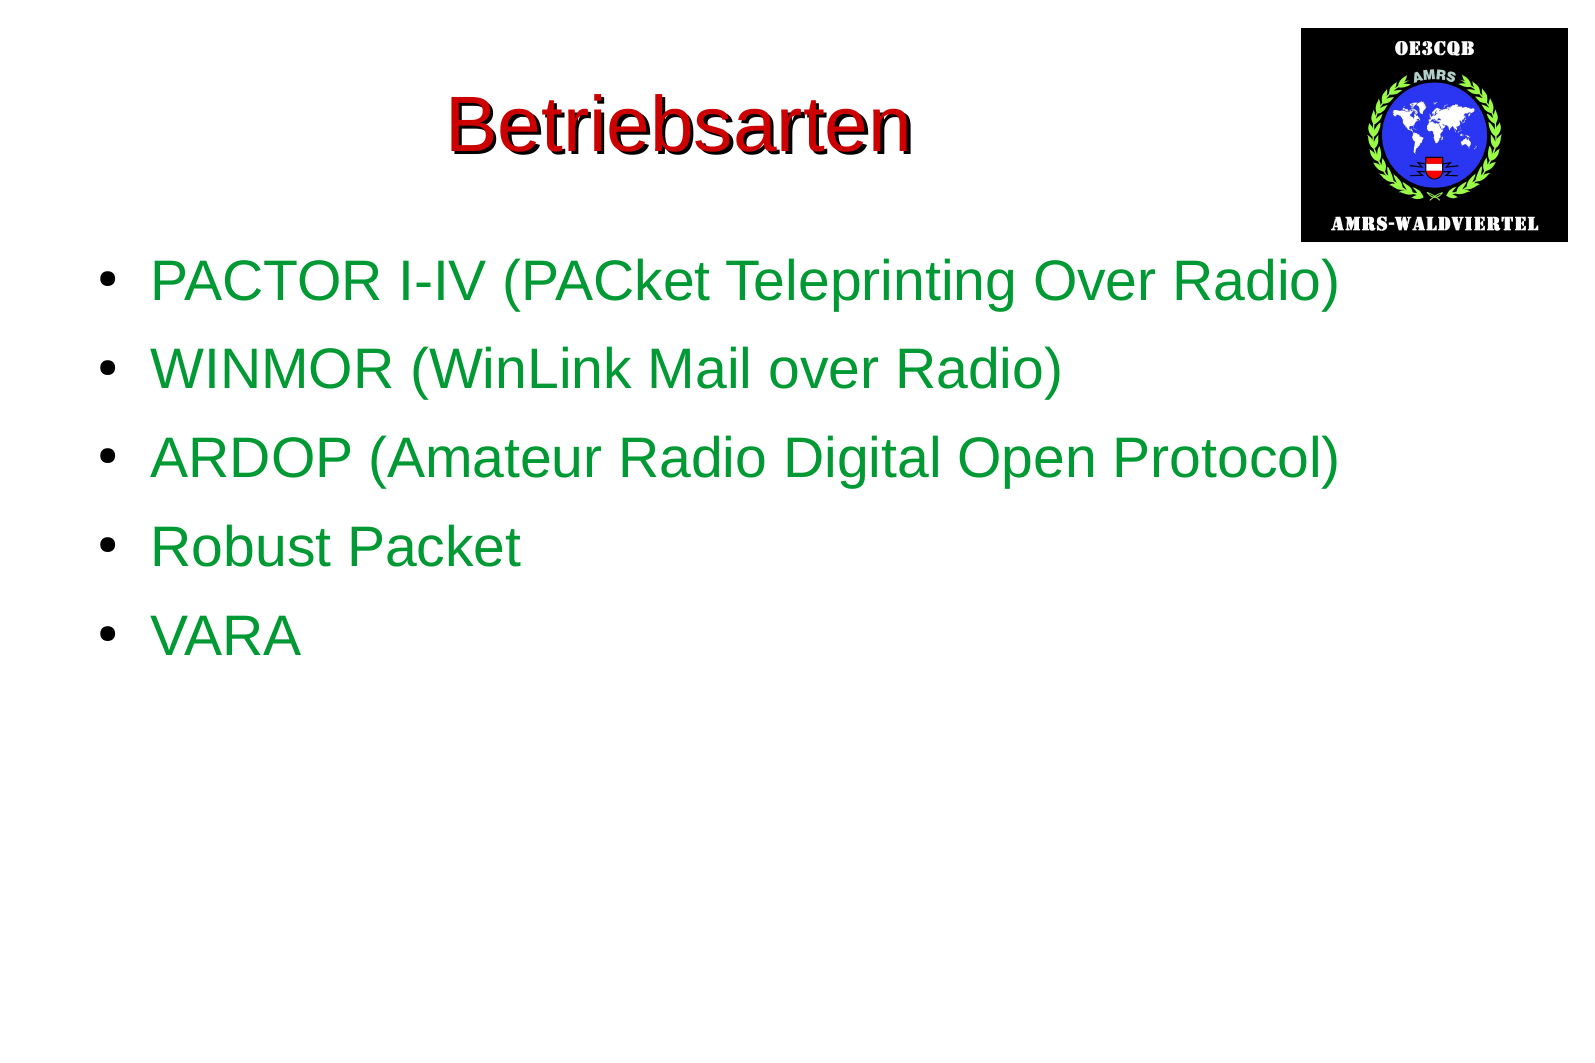

# Betriebsarten
PACTOR I-IV (PACket Teleprinting Over Radio)
WINMOR (WinLink Mail over Radio)
ARDOP (Amateur Radio Digital Open Protocol)
Robust Packet
VARA